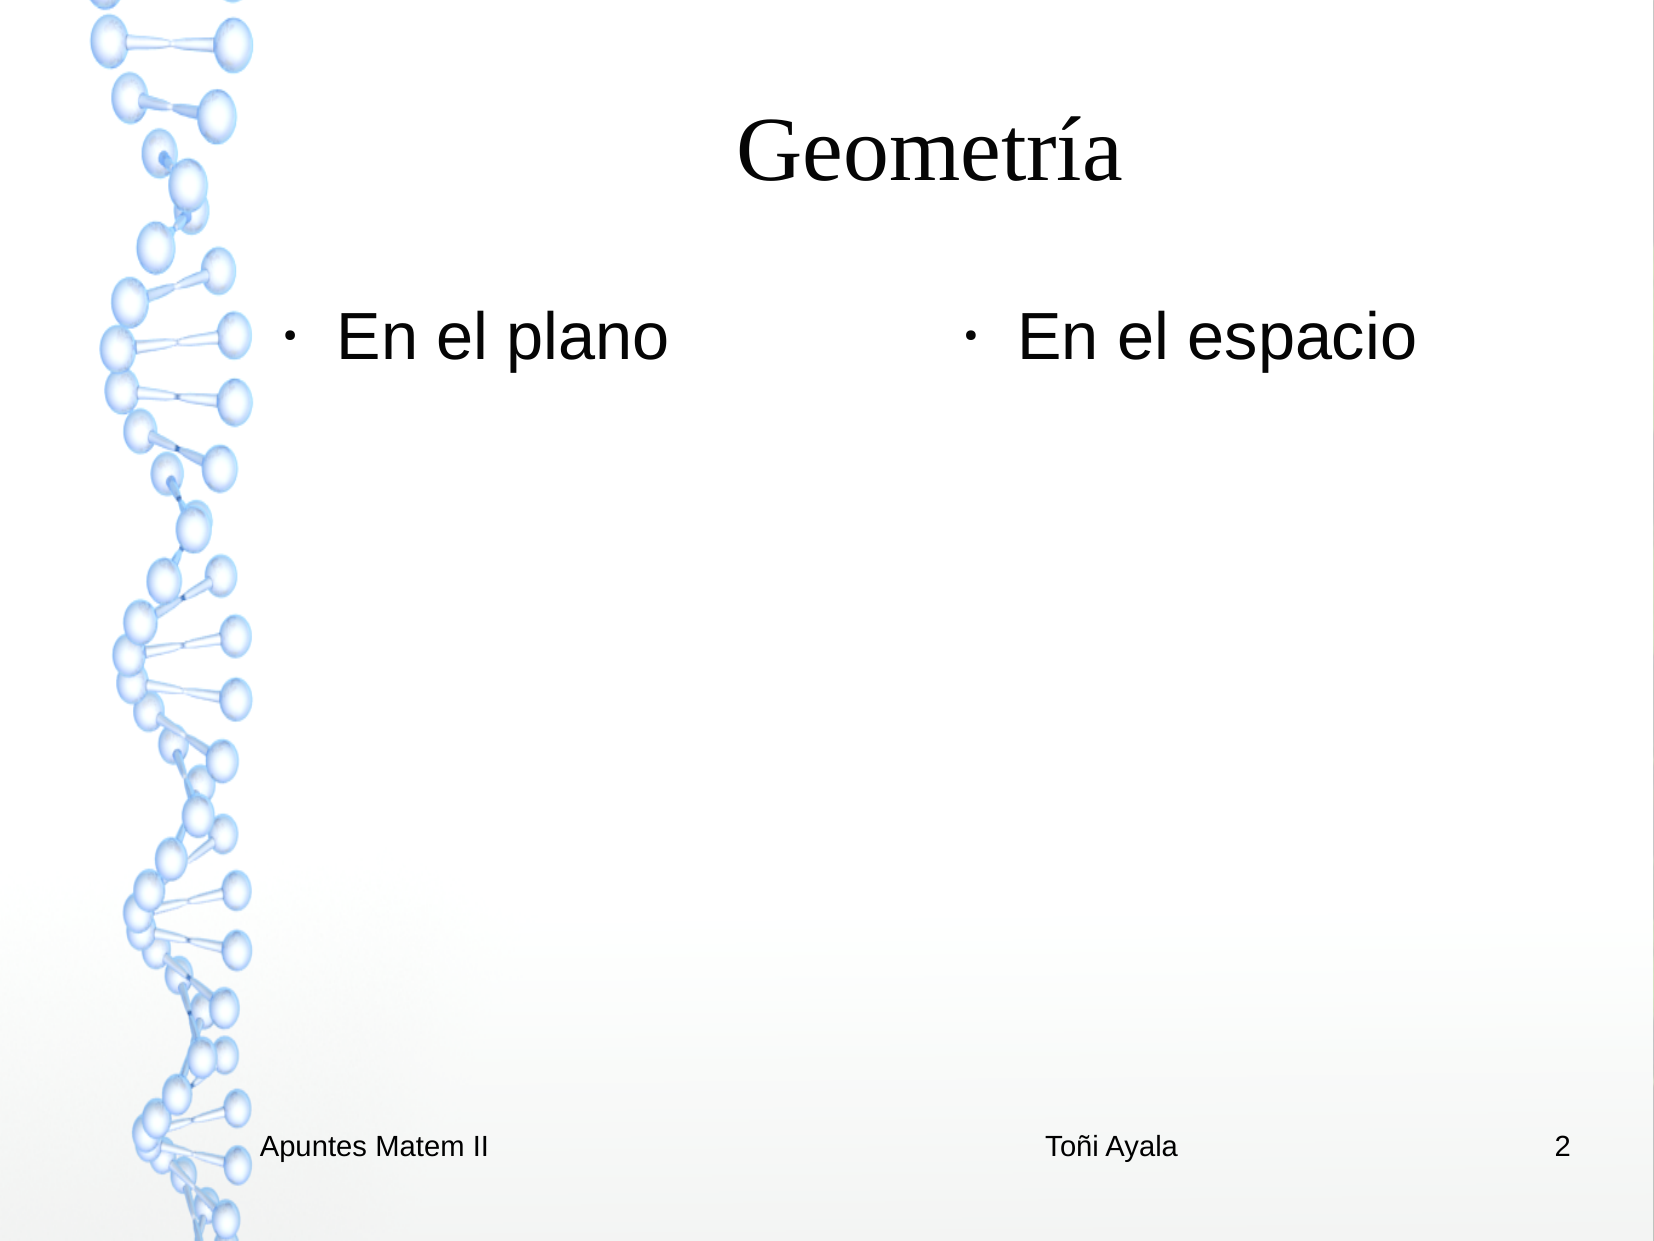

# Geometría
En el plano
En el espacio
Apuntes Matem II
Toñi Ayala
2